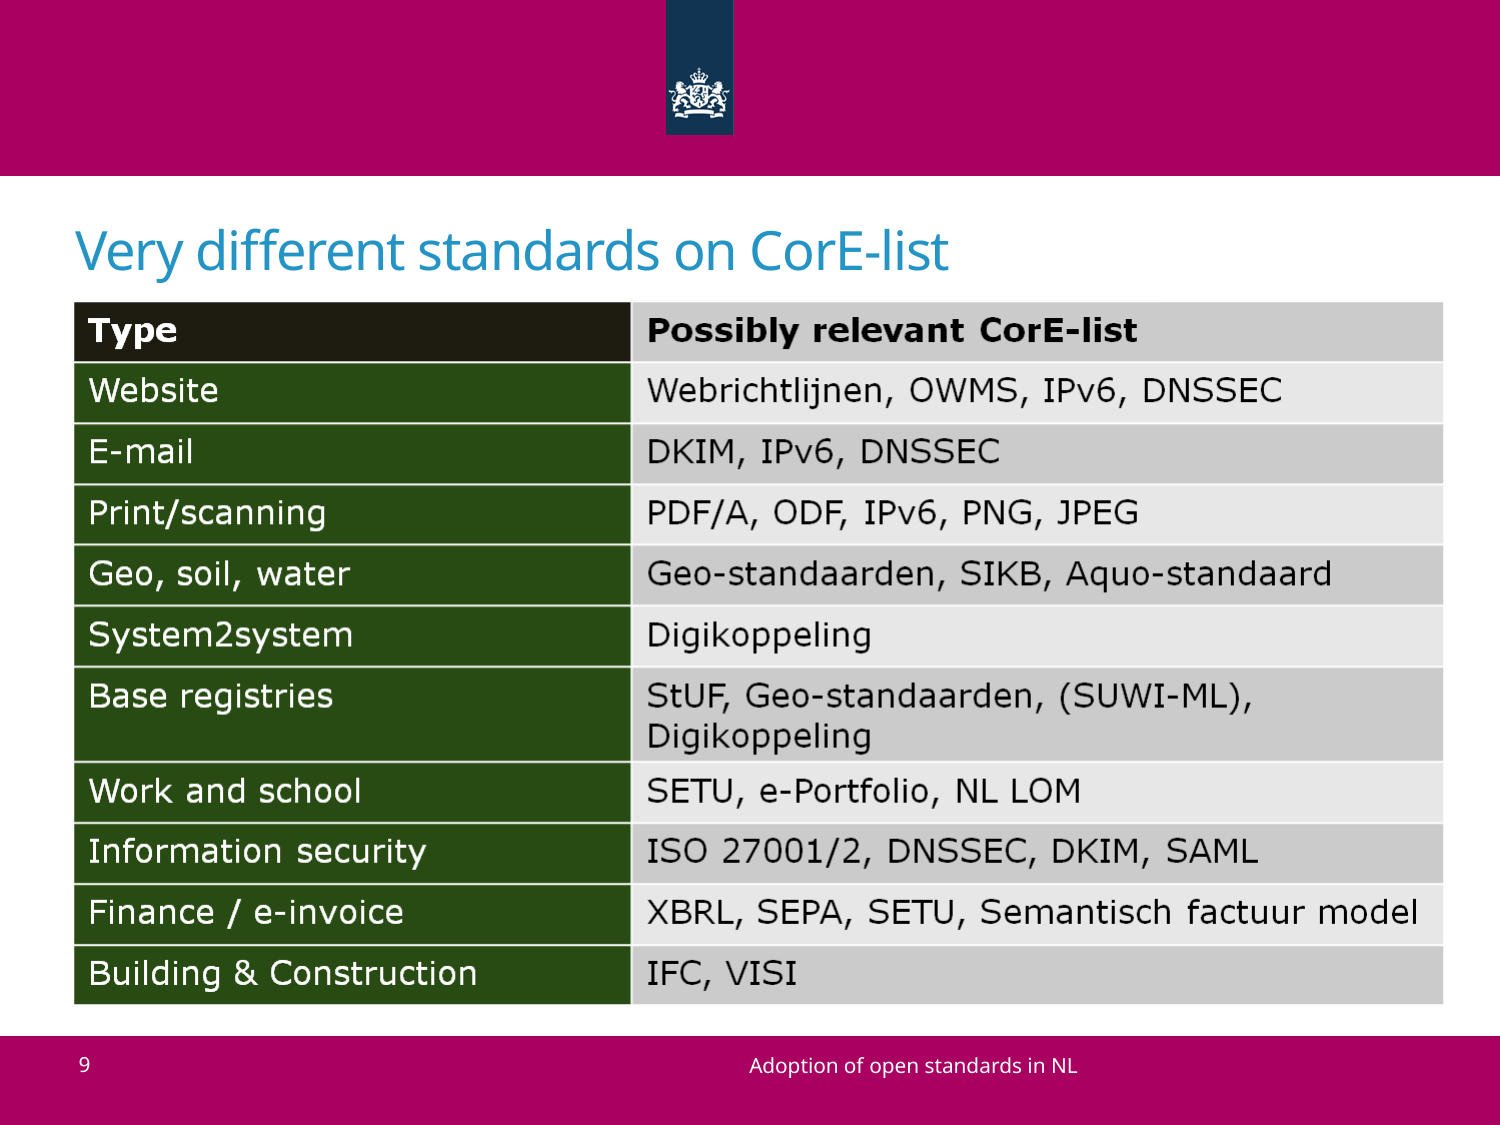

# Very different standards on CorE-list
Adoption of open standards in NL